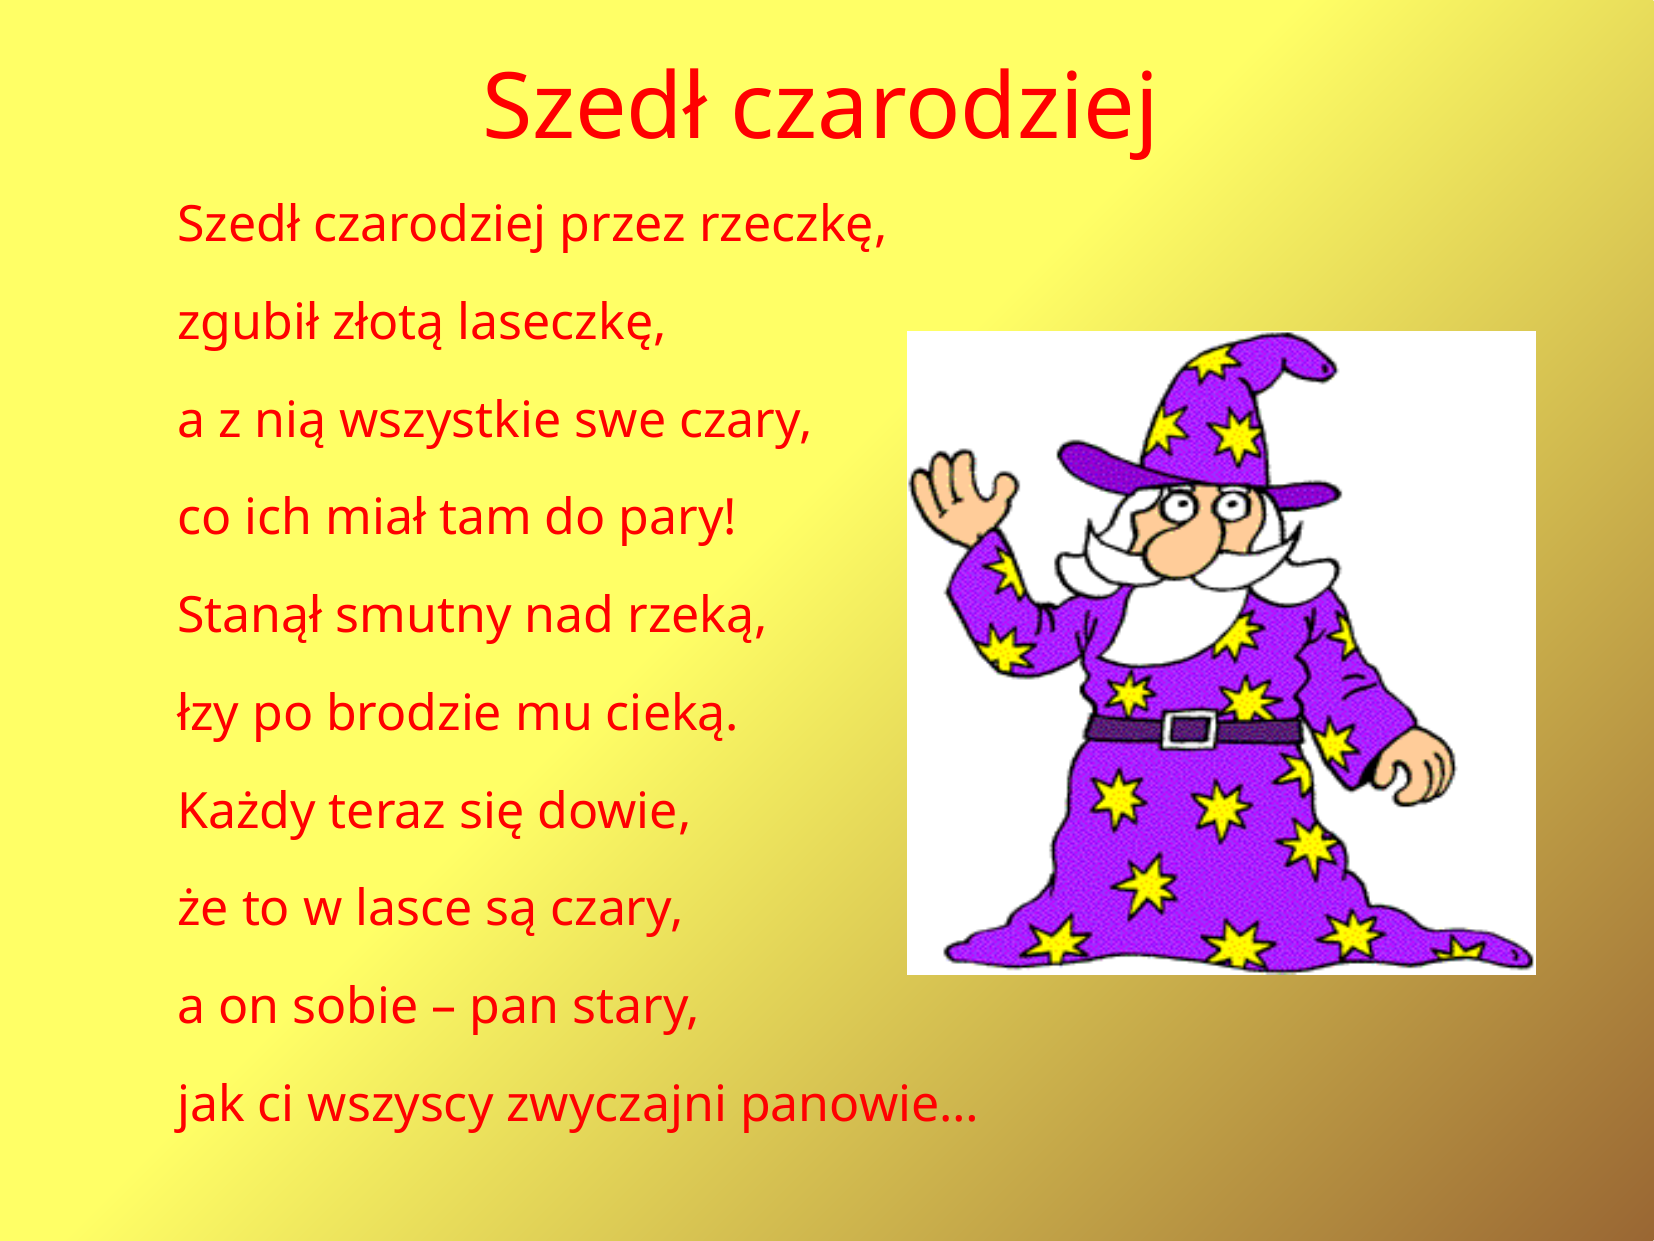

# Szedł czarodziej
Szedł czarodziej przez rzeczkę,
zgubił złotą laseczkę,
a z nią wszystkie swe czary,
co ich miał tam do pary!
Stanął smutny nad rzeką,
łzy po brodzie mu cieką.
Każdy teraz się dowie,
że to w lasce są czary,
a on sobie – pan stary,
jak ci wszyscy zwyczajni panowie…